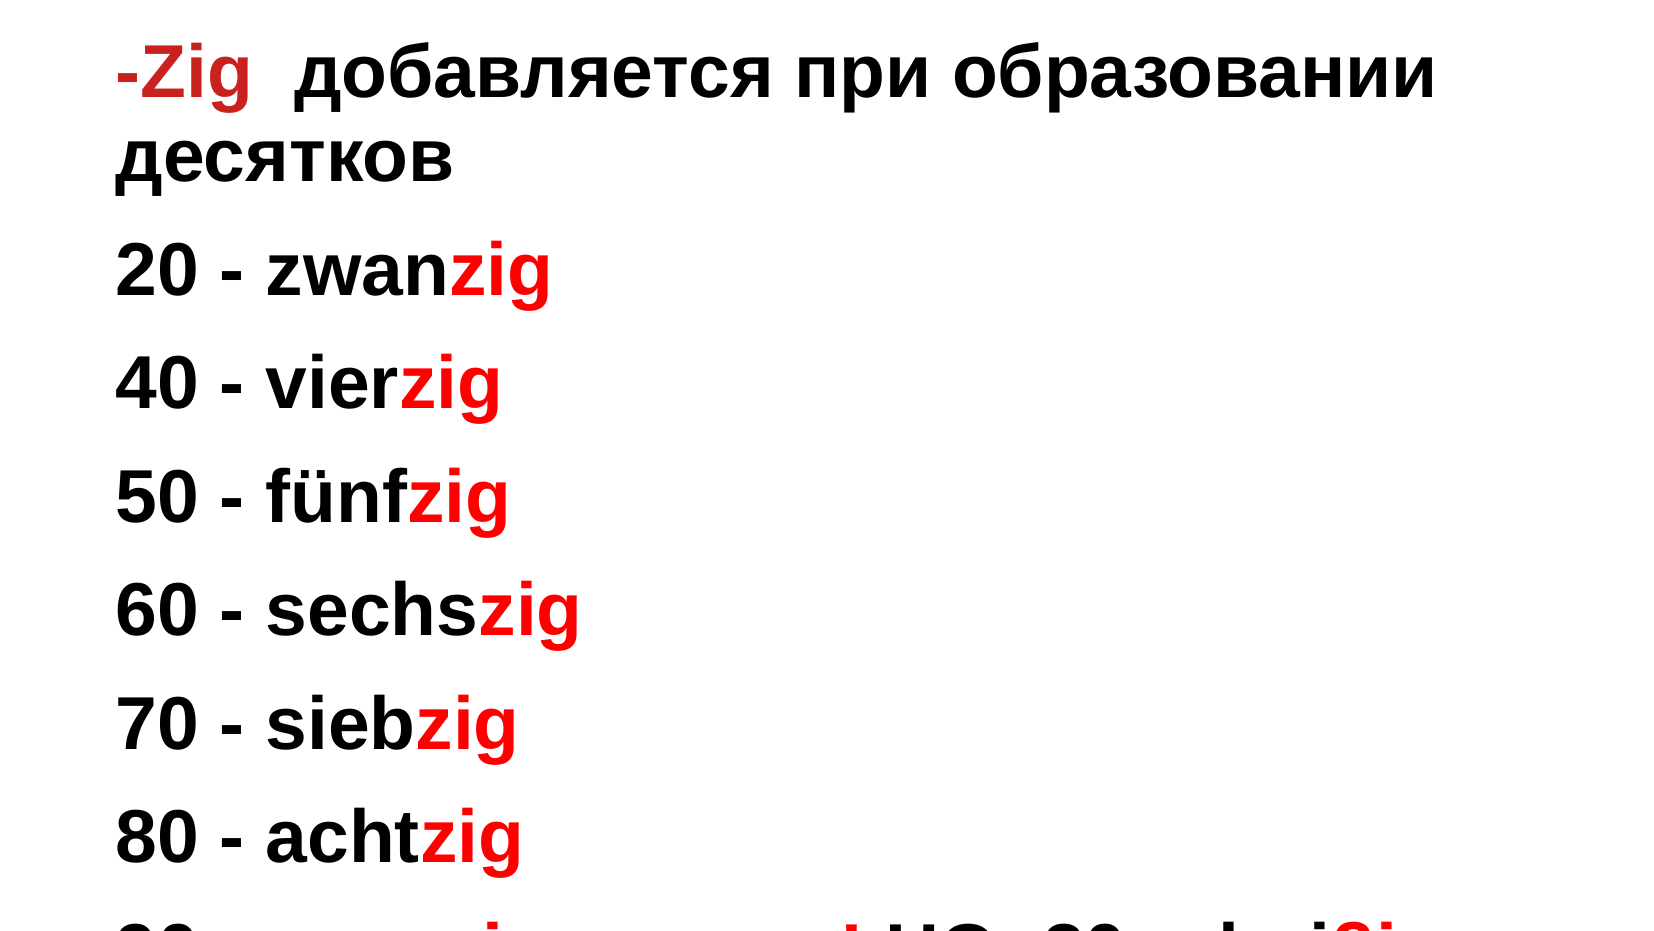

# -Zig добавляется при образовании десятков
20 - zwanzig
40 - vierzig
50 - fünfzig
60 - sechszig
70 - siebzig
80 - achtzig
90 - neunzig ! НО: 30 - dreißig